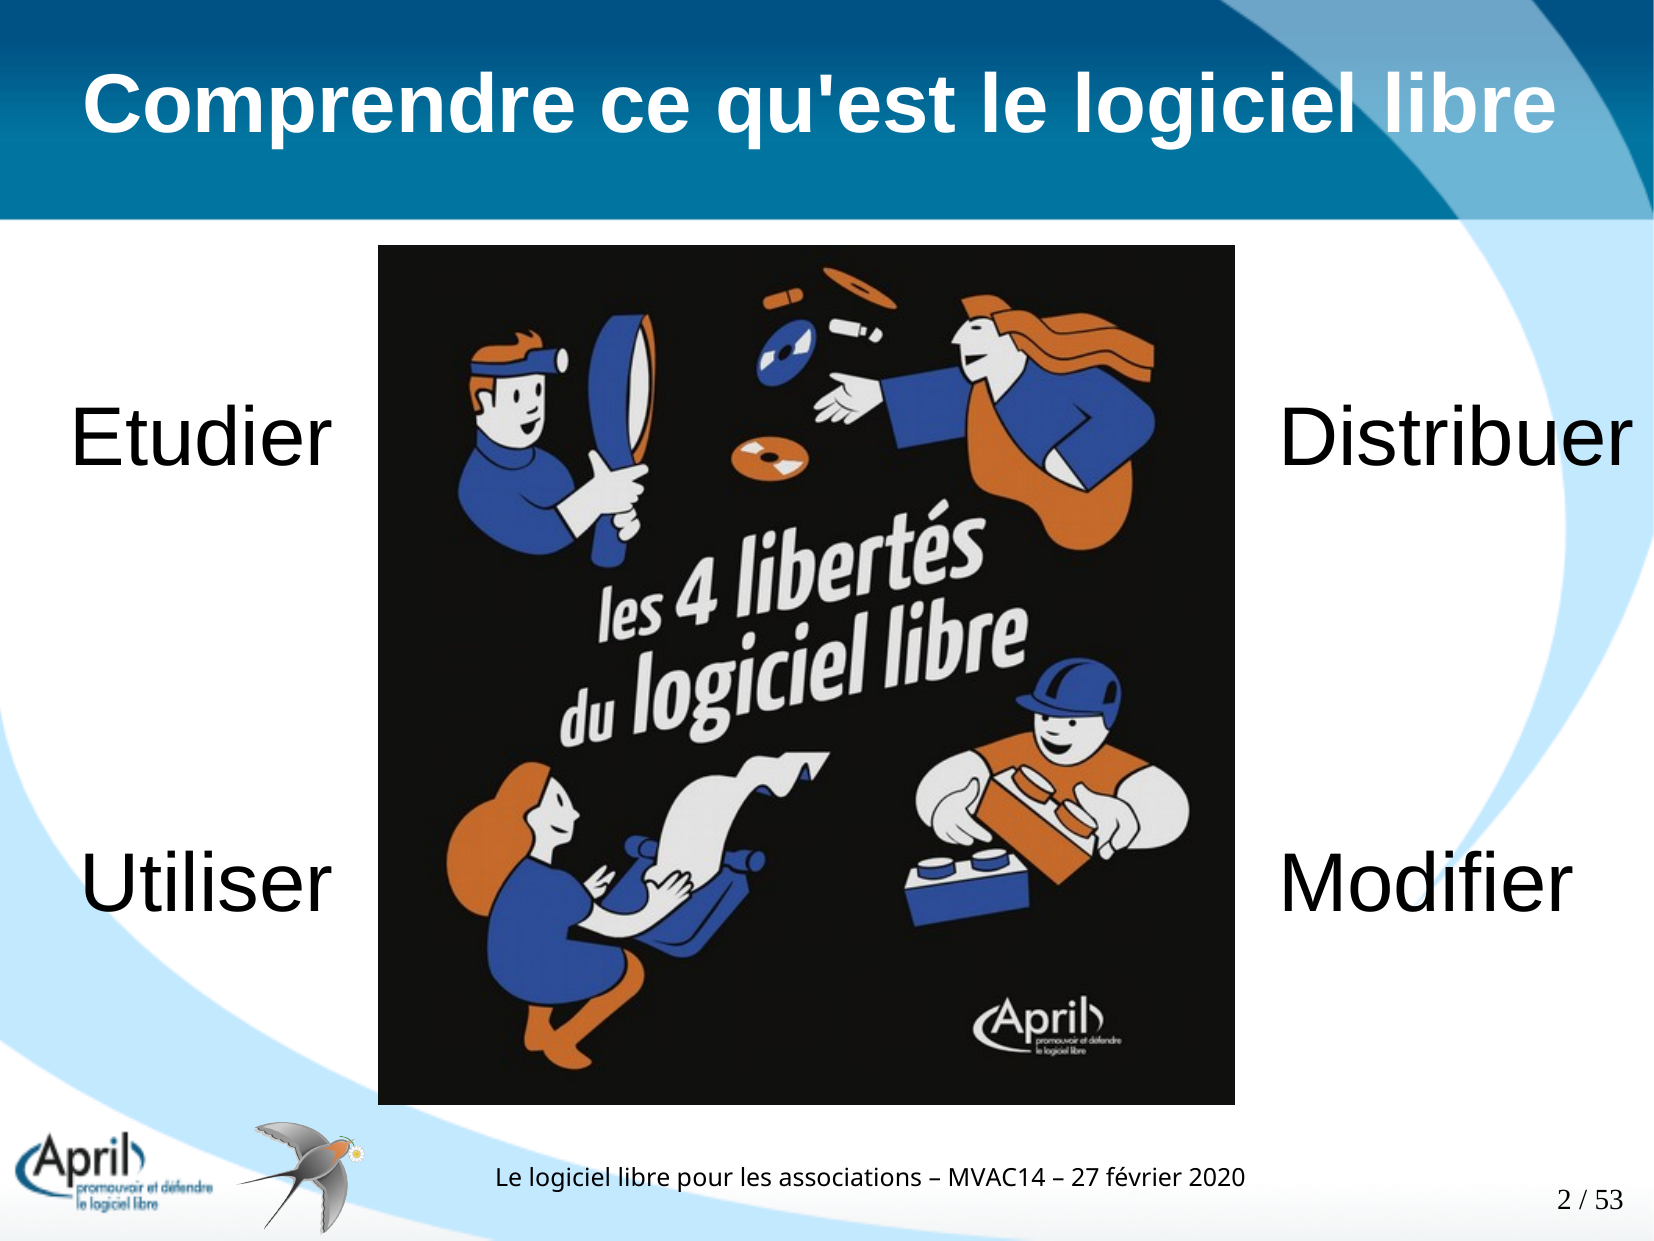

# Comprendre ce qu'est le logiciel libre
Etudier
Distribuer
Utiliser
Modifier
2
POSS 2018